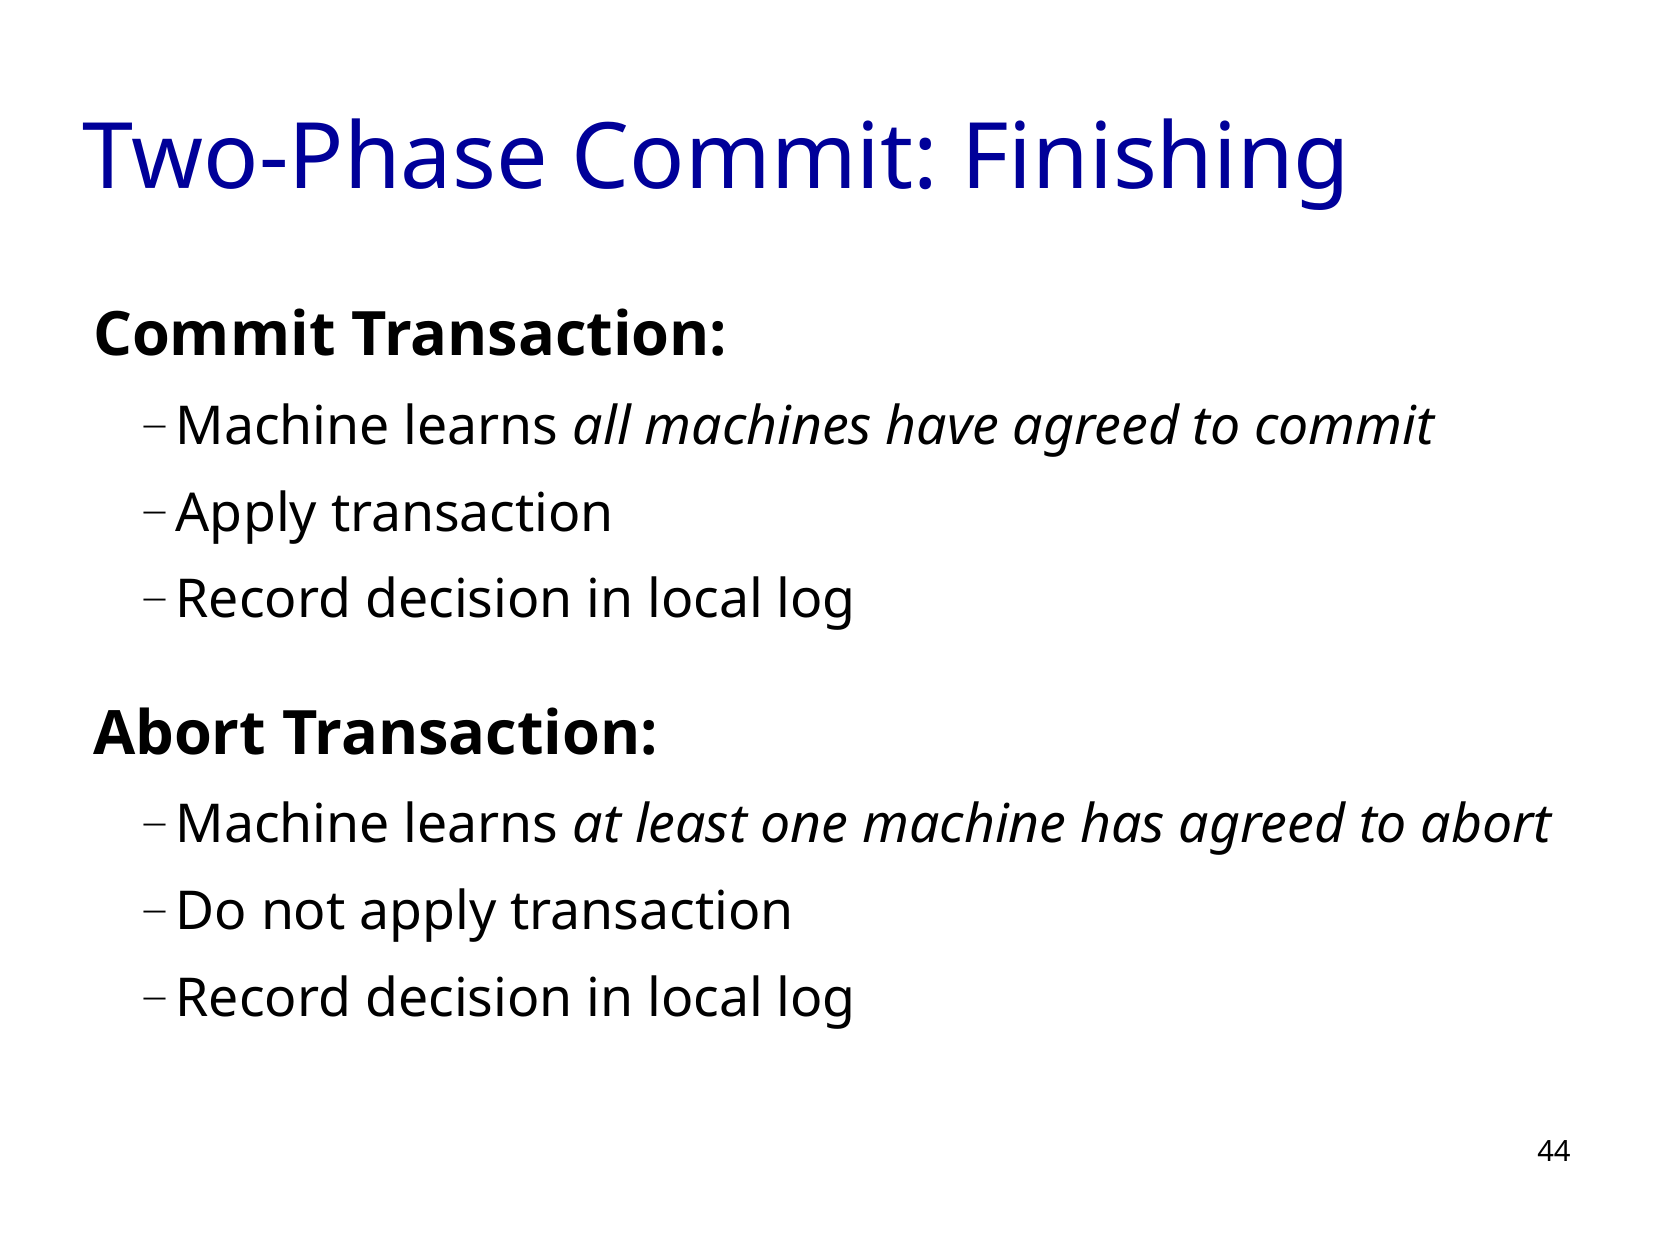

# Two-Phase Commit: Finishing
Commit Transaction:
Machine learns all machines have agreed to commit
Apply transaction
Record decision in local log
Abort Transaction:
Machine learns at least one machine has agreed to abort
Do not apply transaction
Record decision in local log
44